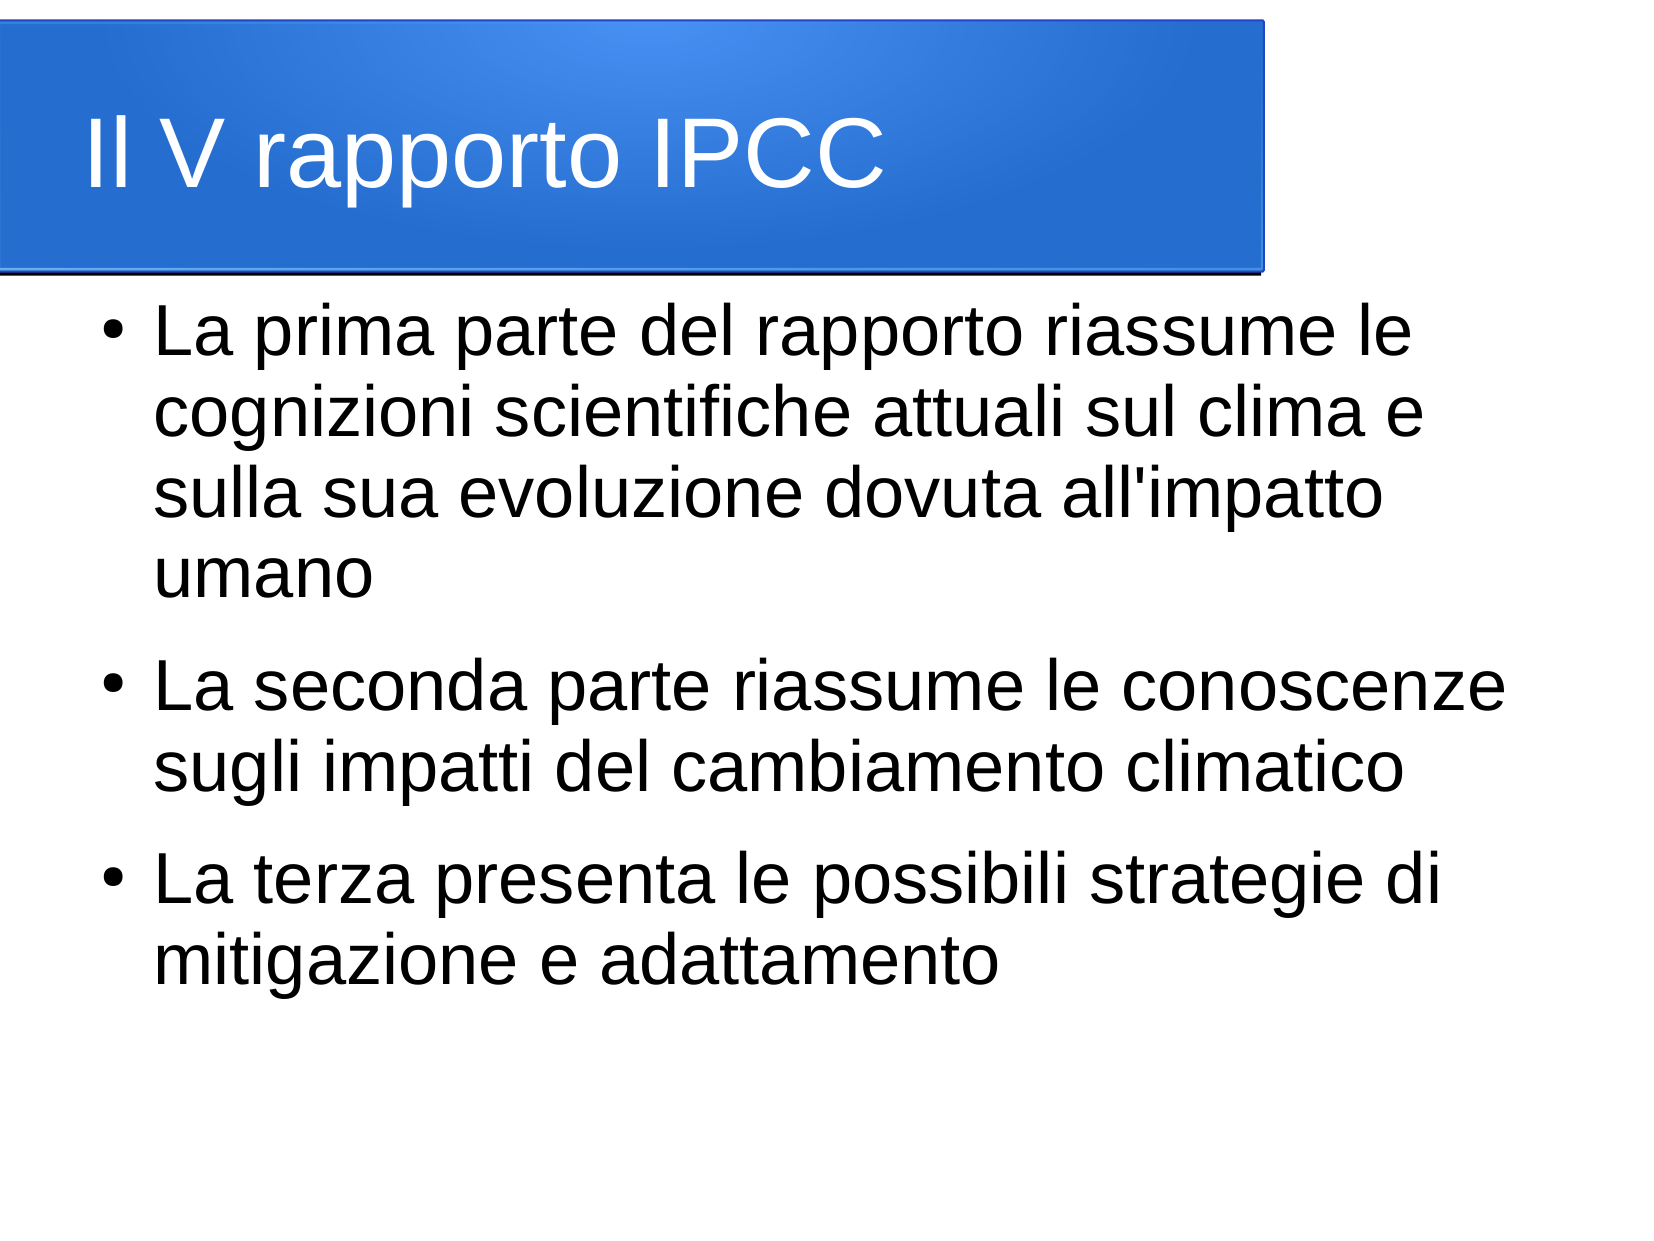

# Il V rapporto IPCC
La prima parte del rapporto riassume le cognizioni scientifiche attuali sul clima e sulla sua evoluzione dovuta all'impatto umano
La seconda parte riassume le conoscenze sugli impatti del cambiamento climatico
La terza presenta le possibili strategie di mitigazione e adattamento